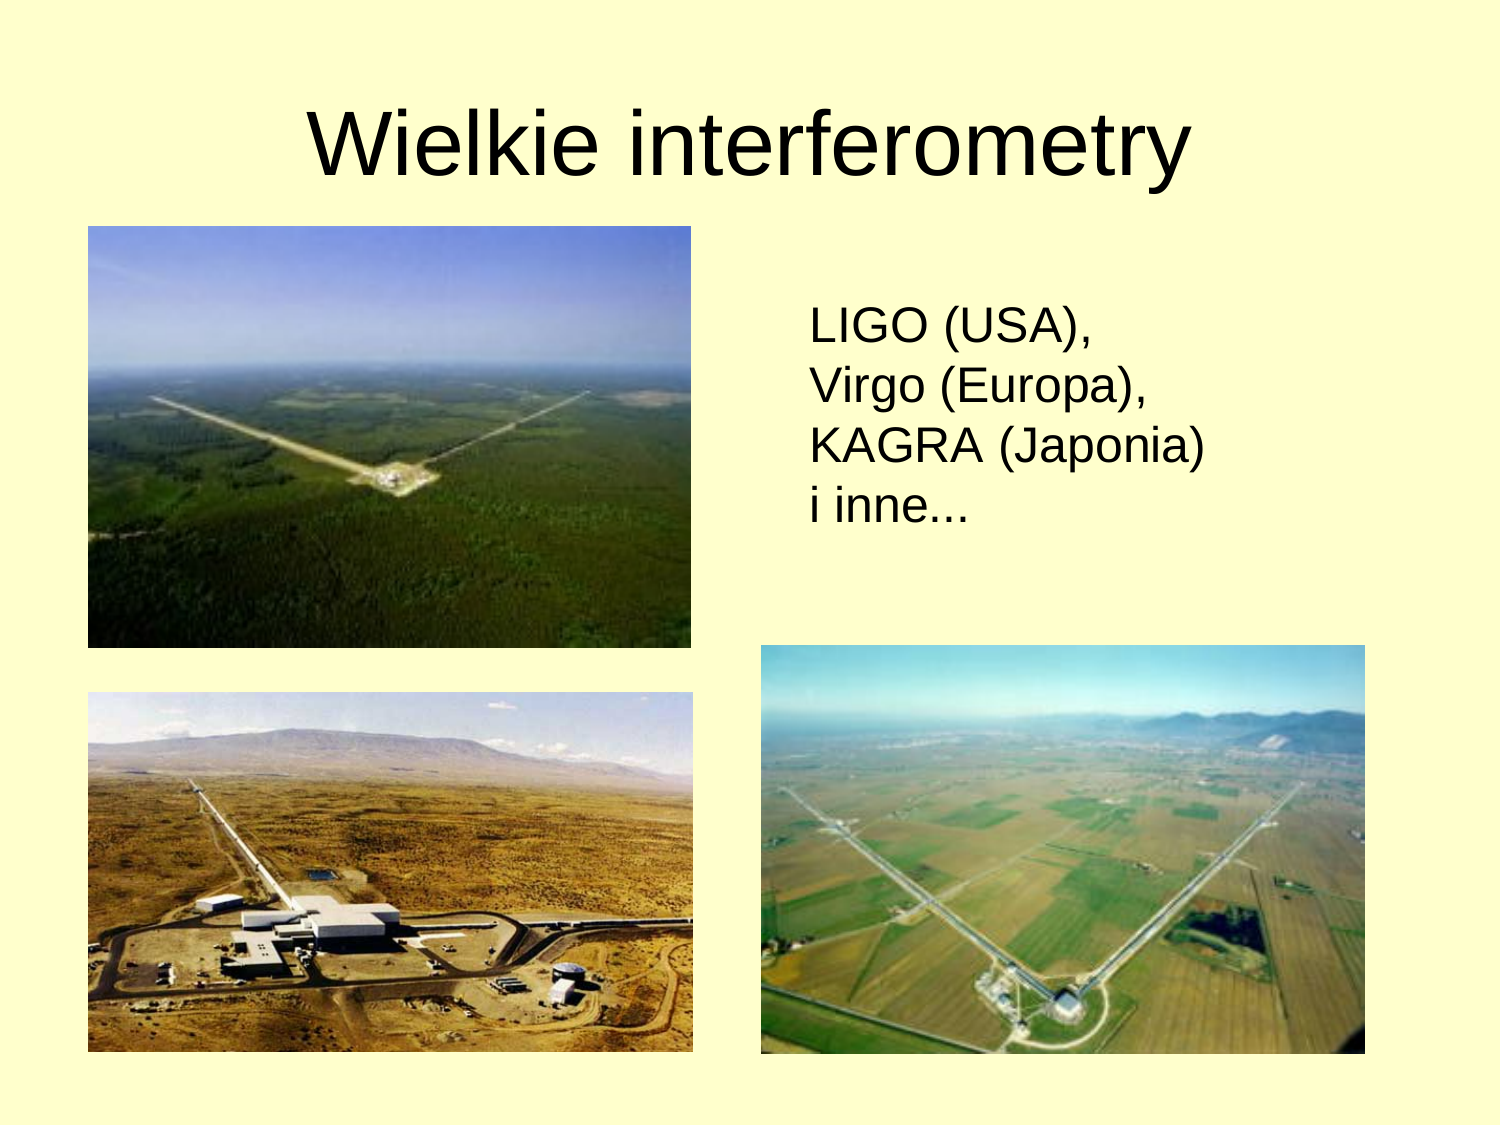

# Wielkie interferometry
LIGO (USA),
Virgo (Europa),
KAGRA (Japonia)
i inne...